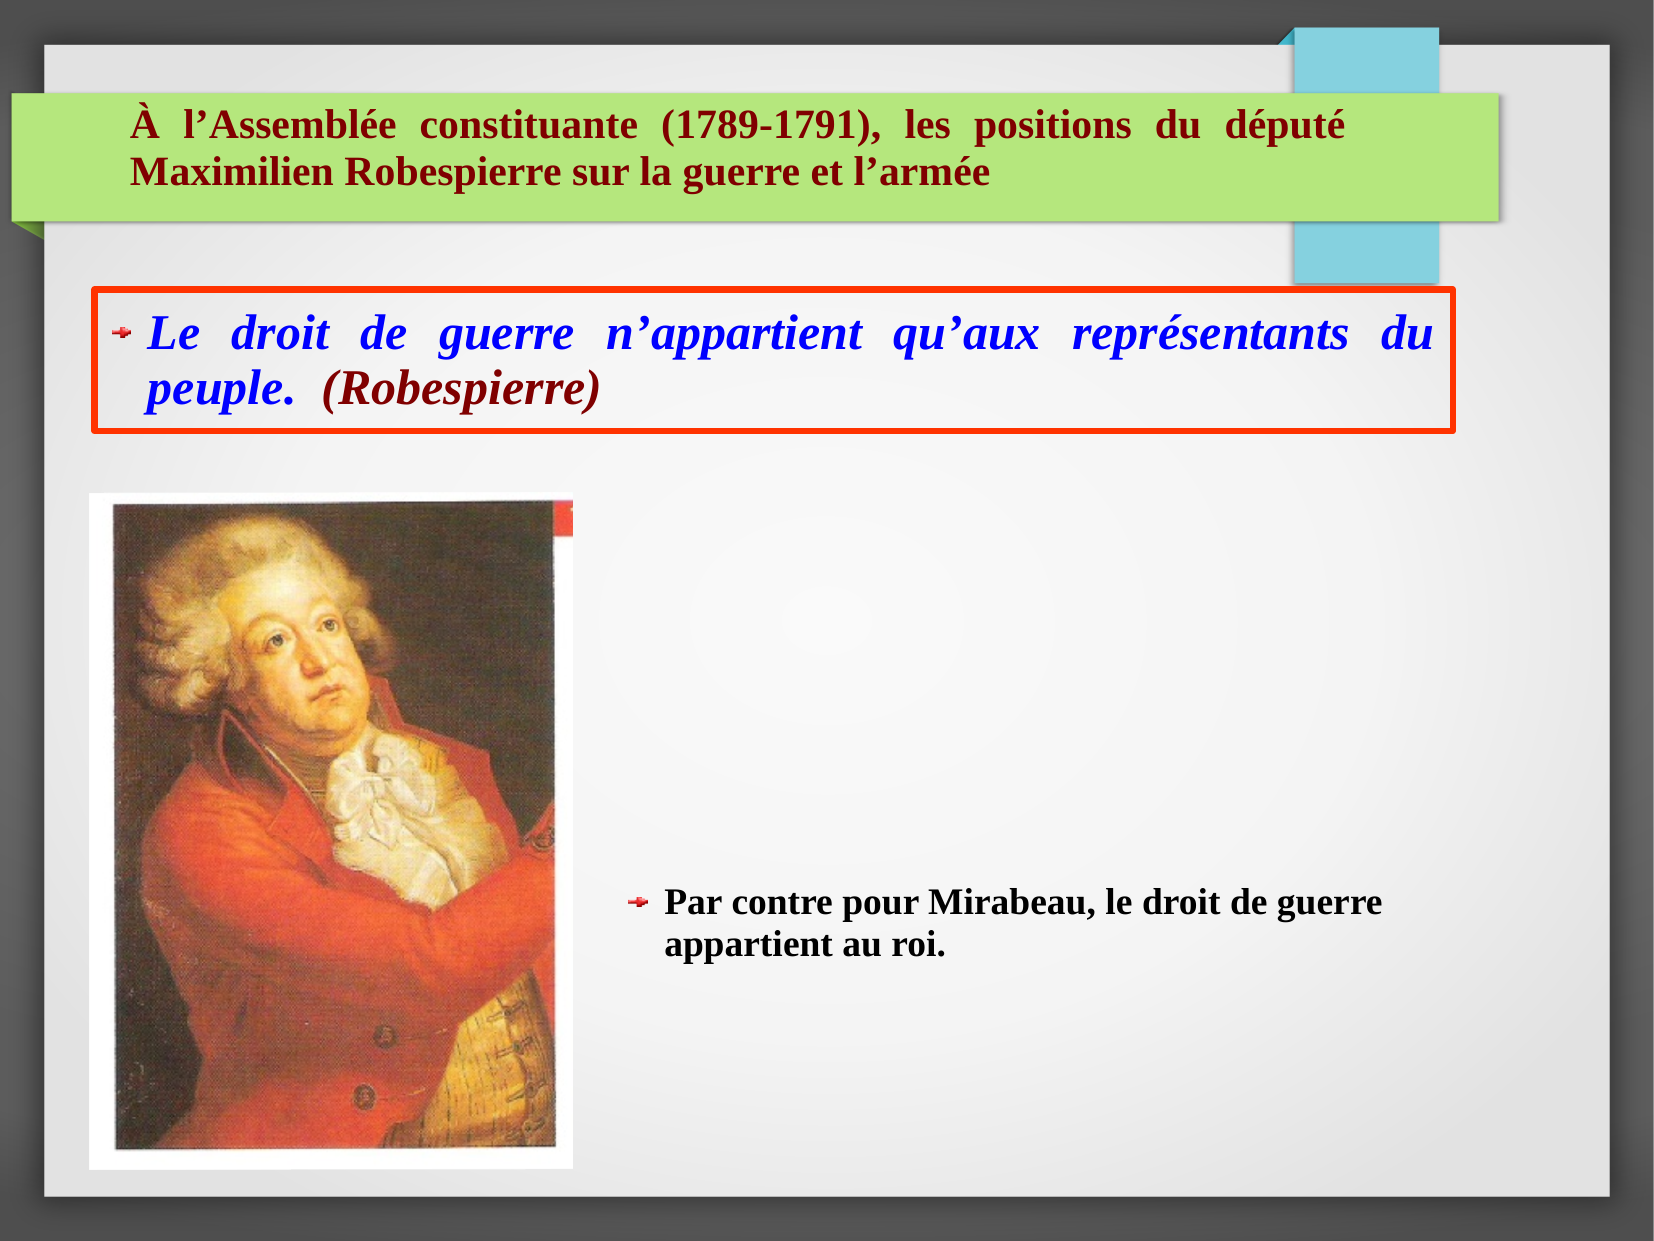

# À l’Assemblée constituante (1789-1791), les positions du député Maximilien Robespierre sur la guerre et l’armée
Le droit de guerre n’appartient qu’aux représentants du peuple. (Robespierre)
Par contre pour Mirabeau, le droit de guerre appartient au roi.